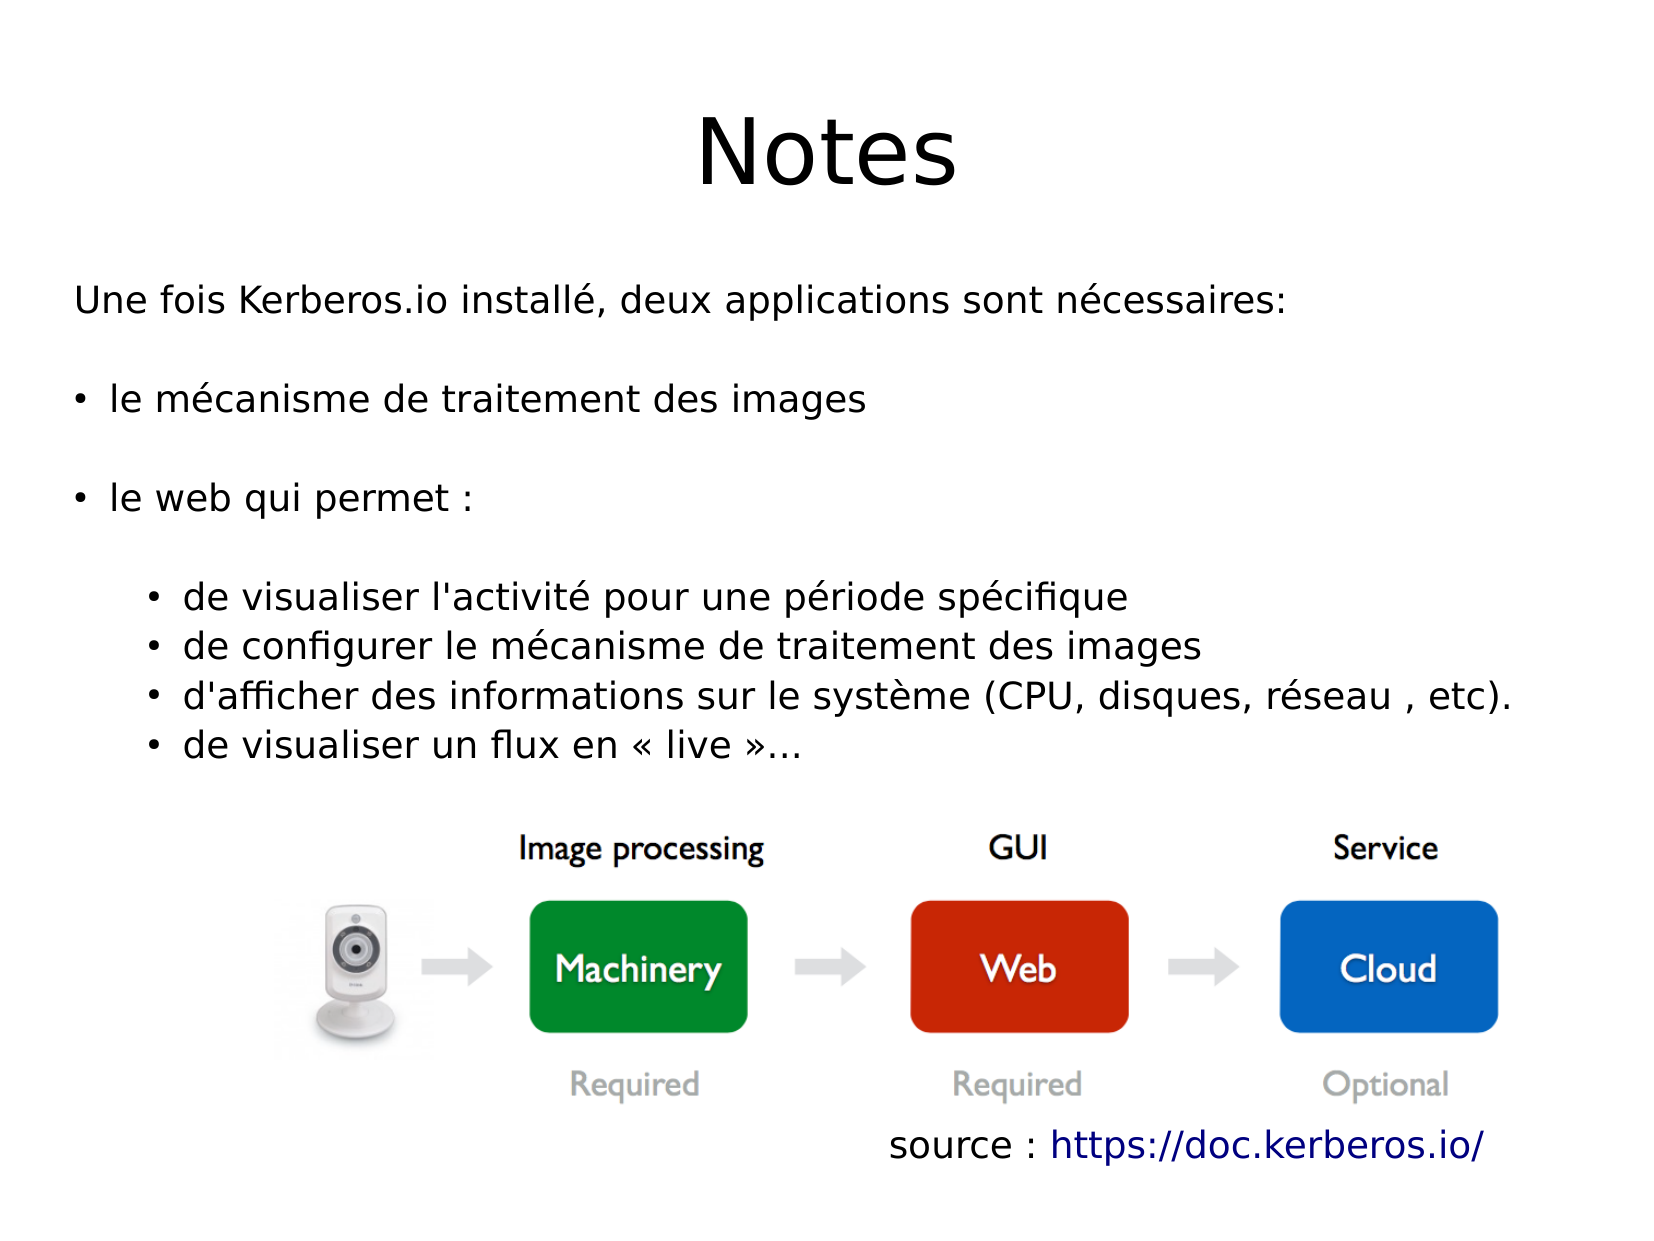

# Notes
Une fois Kerberos.io installé, deux applications sont nécessaires:
le mécanisme de traitement des images
le web qui permet :
de visualiser l'activité pour une période spécifique
de configurer le mécanisme de traitement des images
d'afficher des informations sur le système (CPU, disques, réseau , etc).
de visualiser un flux en « live »...
source : https://doc.kerberos.io/